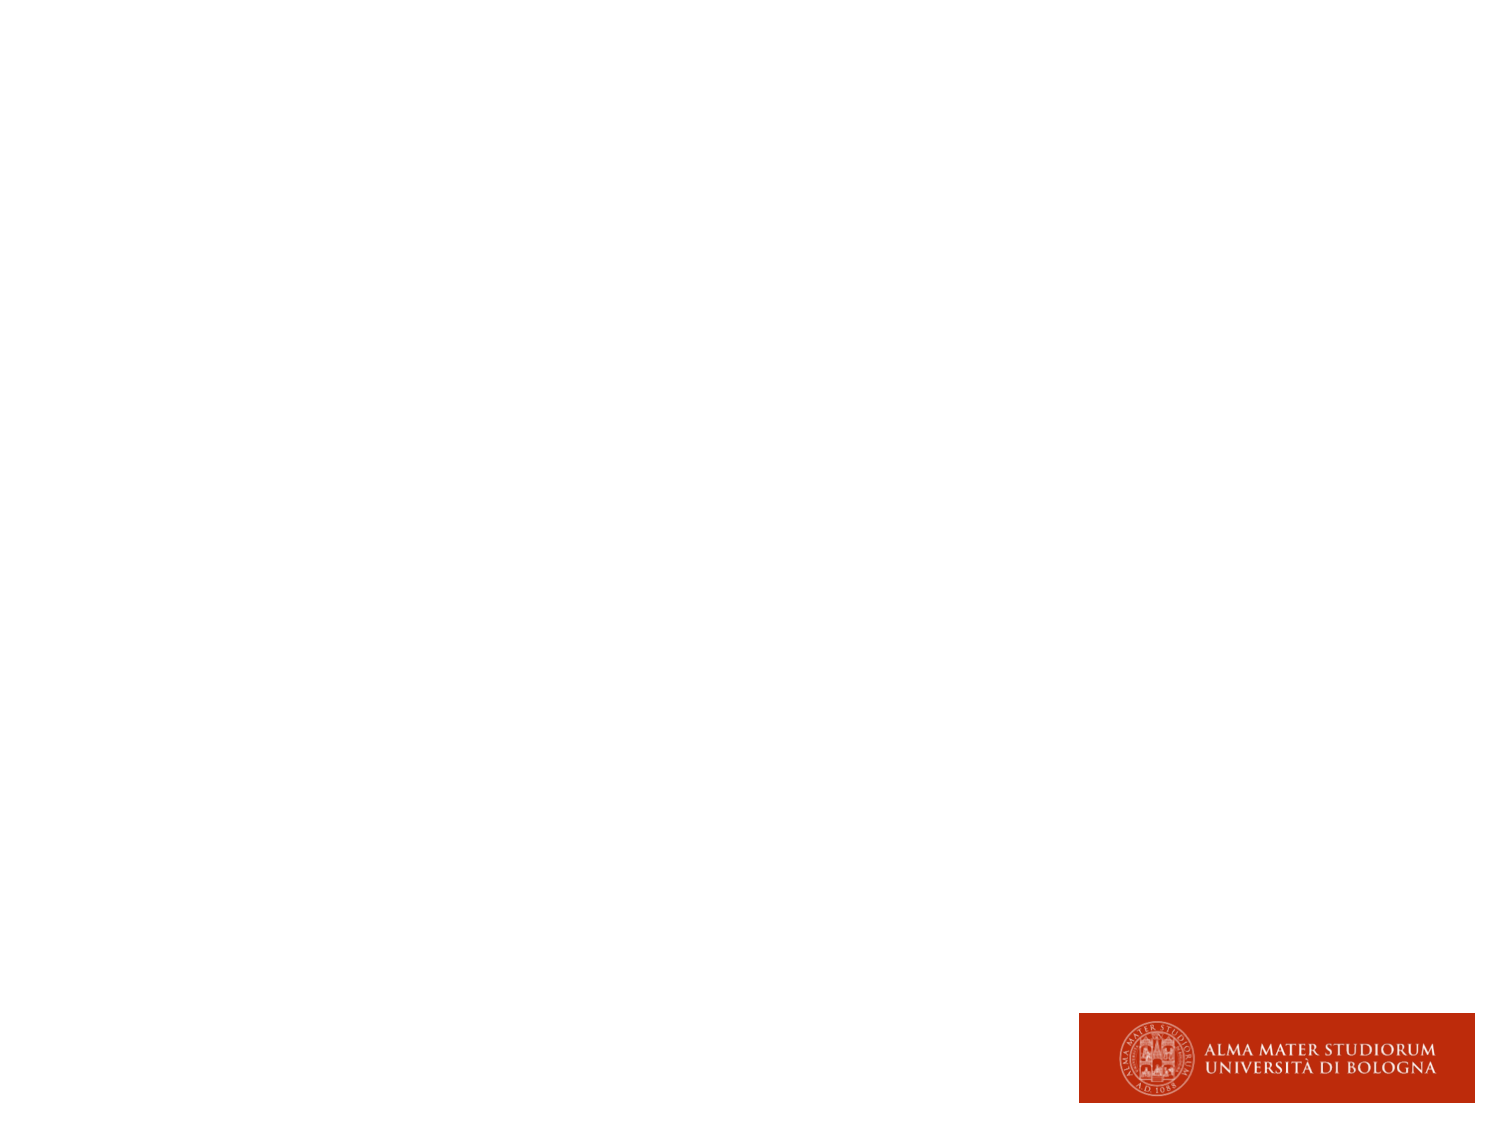

# What happens when you vaccinate?
Reason both with respect to the model you previously formulated in the group and to the one now proposed
Reason both locally and globally